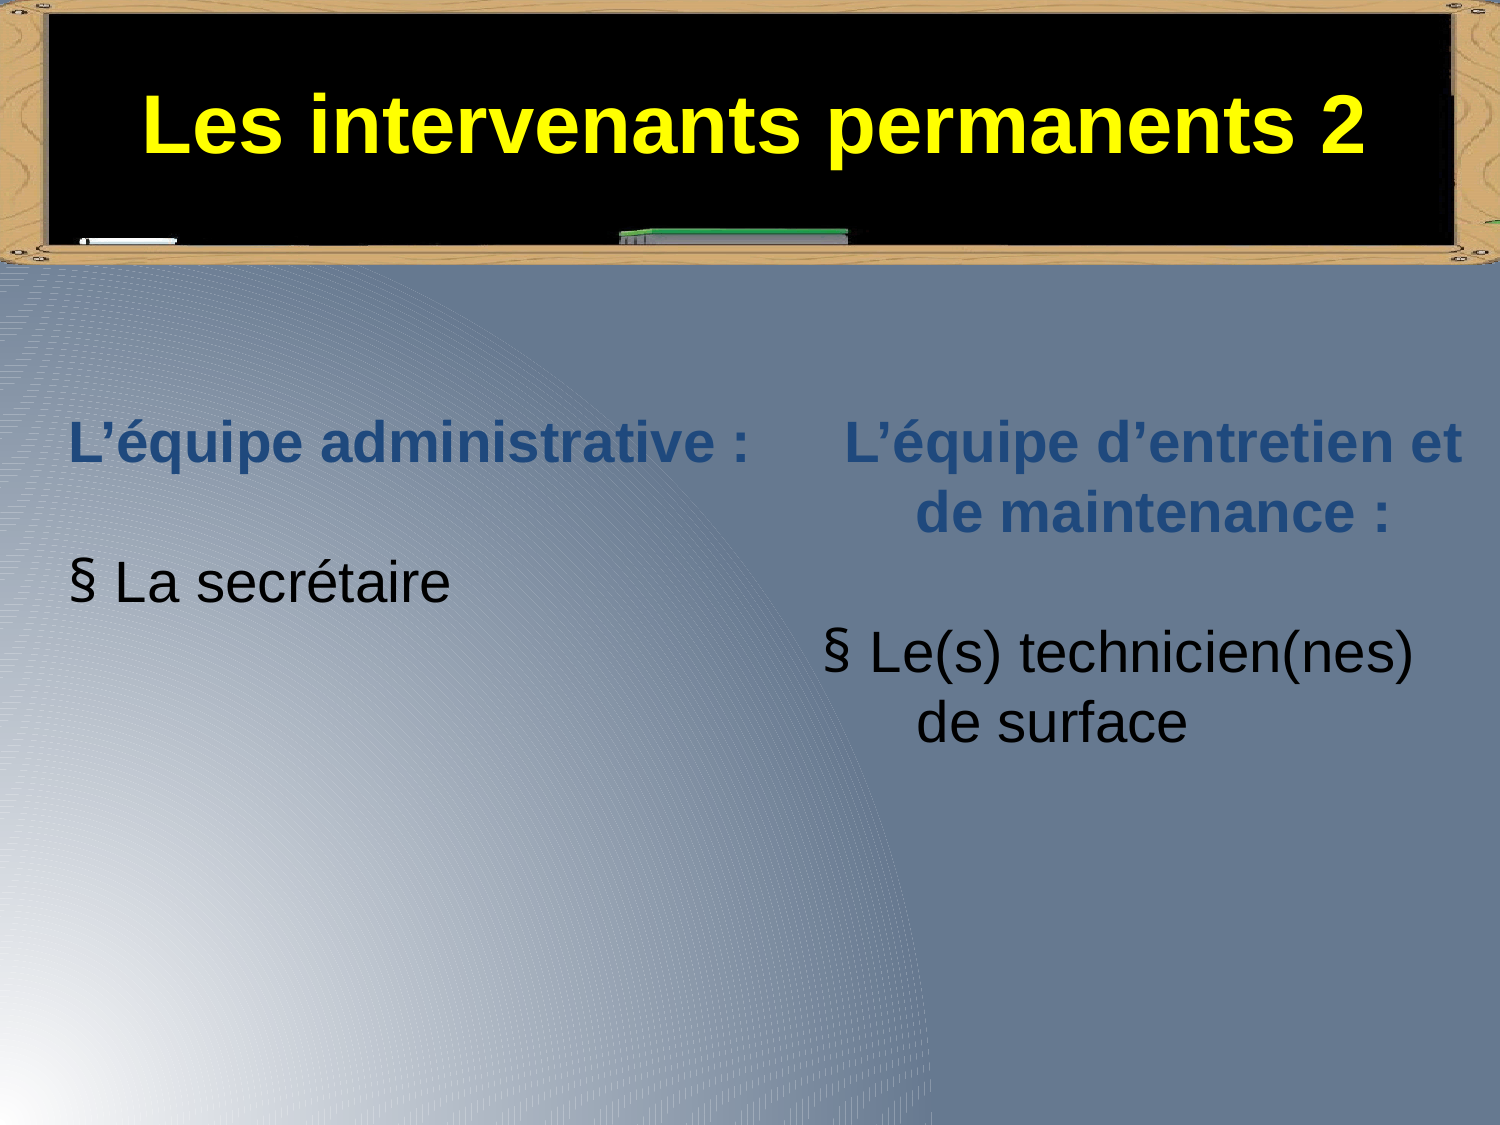

Les intervenants permanents 2
L’équipe administrative :
La secrétaire
L’équipe d’entretien et
de maintenance :
Le(s) technicien(nes) de surface